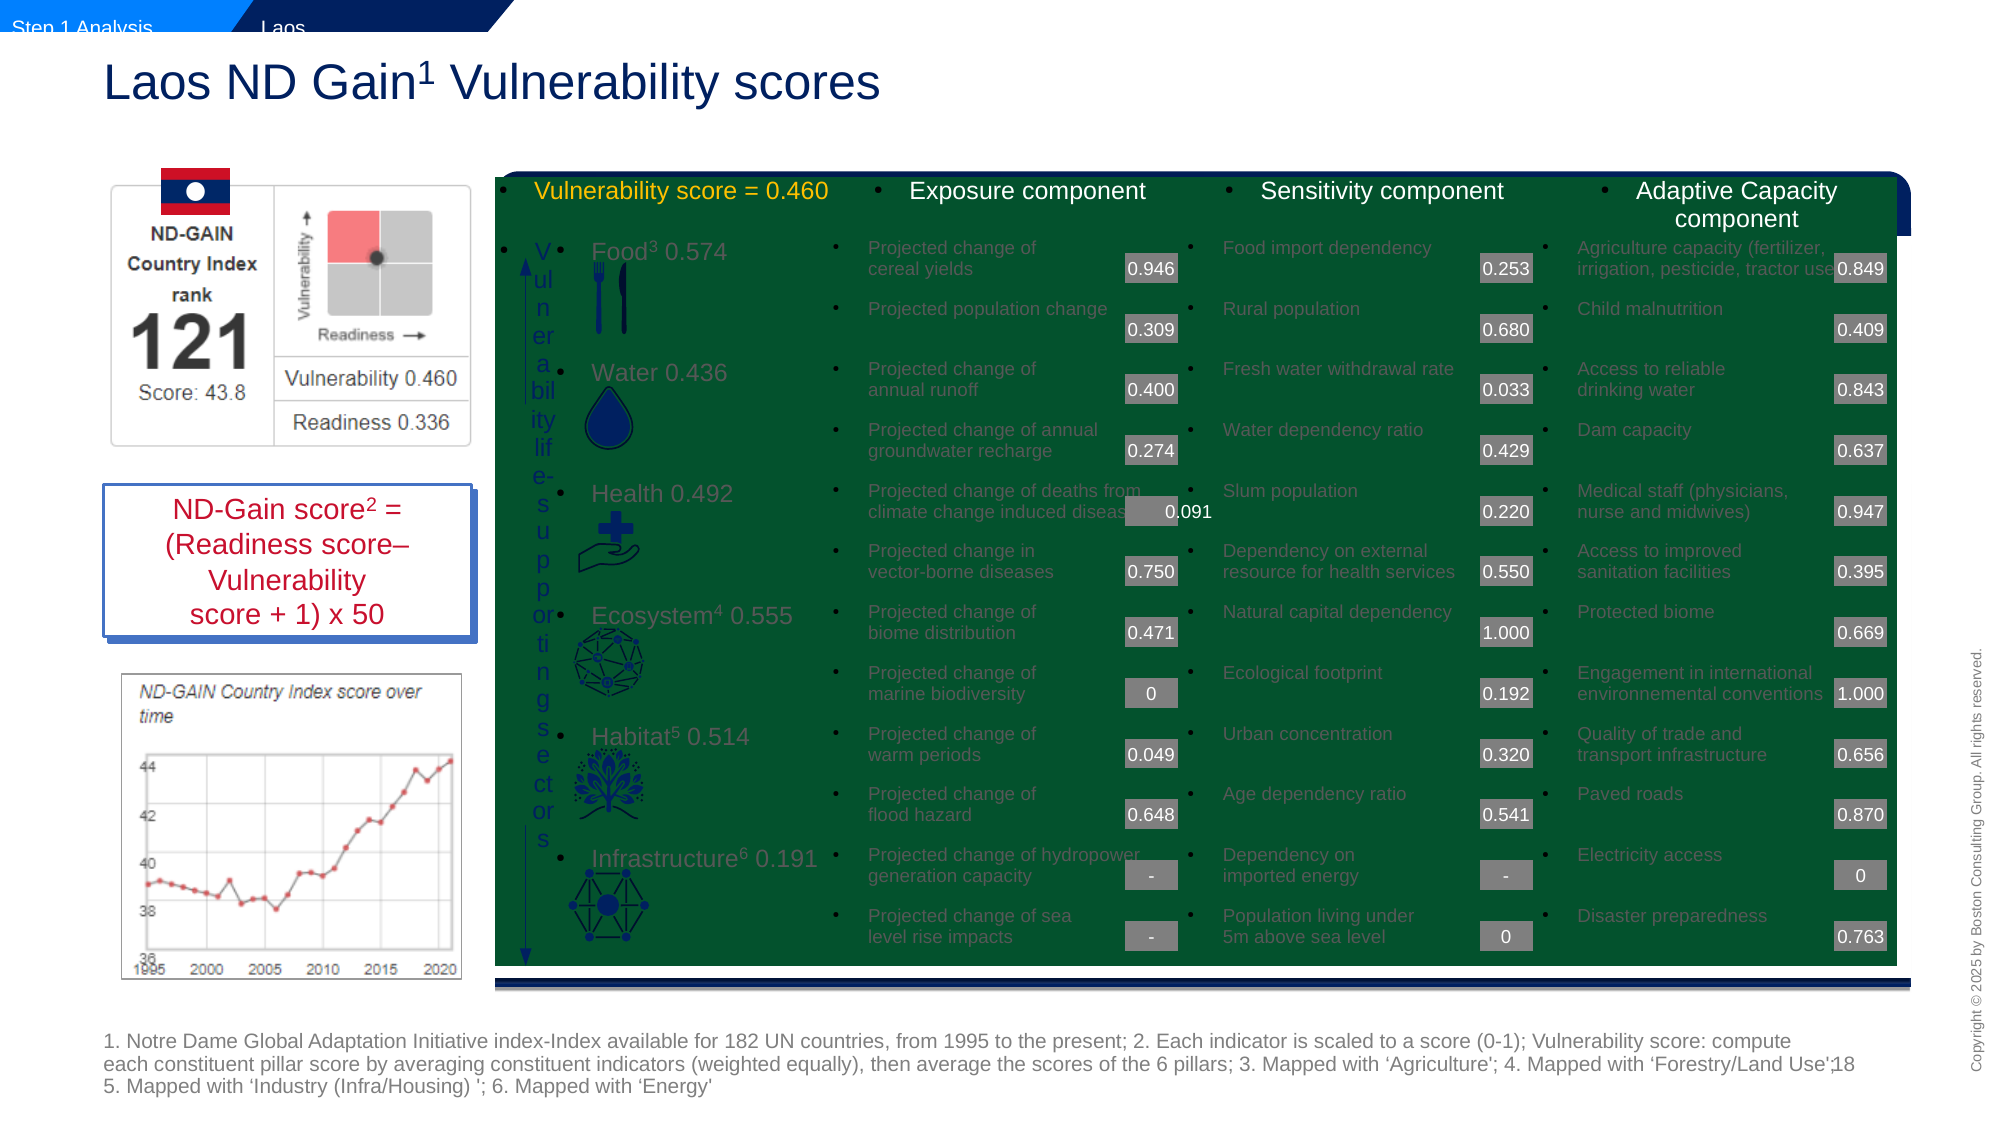

Step 1 Analysis
Laos
# Laos ND Gain1 Vulnerability scores
| Vulnerability score = 0.460 | | Exposure component | Sensitivity component | Adaptive Capacity component |
| --- | --- | --- | --- | --- |
| Vulnerability life-supporting sectors | Food3 0.574 | Projected change of cereal yields | Food import dependency | Agriculture capacity (fertilizer, irrigation, pesticide, tractor use) |
| | | Projected population change | Rural population | Child malnutrition |
| | Water 0.436 | Projected change of annual runoff | Fresh water withdrawal rate | Access to reliable drinking water |
| | | Projected change of annual groundwater recharge | Water dependency ratio | Dam capacity |
| | Health 0.492 | Projected change of deaths from climate change induced diseases | Slum population | Medical staff (physicians, nurse and midwives) |
| | | Projected change in vector-borne diseases | Dependency on external resource for health services | Access to improved sanitation facilities |
| | Ecosystem4 0.555 | Projected change of biome distribution | Natural capital dependency | Protected biome |
| | | Projected change of marine biodiversity | Ecological footprint | Engagement in international environnemental conventions |
| | Habitat5 0.514 | Projected change of warm periods | Urban concentration | Quality of trade and transport infrastructure |
| | | Projected change of flood hazard | Age dependency ratio | Paved roads |
| | Infrastructure6 0.191 | Projected change of hydropower generation capacity | Dependency on imported energy | Electricity access |
| | | Projected change of sea level rise impacts | Population living under 5m above sea level | Disaster preparedness |
0.946
0.253
0.849
0.309
0.680
0.409
0.400
0.033
0.843
0.274
0.429
0.637
ND-Gain score2 = (Readiness score–Vulnerability
score + 1) x 50
	0.091
0.220
0.947
0.750
0.550
0.395
0.471
1.000
0.669
0
0.192
1.000
0.049
0.320
0.656
0.648
0.541
0.870
-
-
0
-
0
0.763
1. Notre Dame Global Adaptation Initiative index-Index available for 182 UN countries, from 1995 to the present; 2. Each indicator is scaled to a score (0-1); Vulnerability score: compute each constituent pillar score by averaging constituent indicators (weighted equally), then average the scores of the 6 pillars; 3. Mapped with ‘Agriculture'; 4. Mapped with ‘Forestry/Land Use'; 5. Mapped with ‘Industry (Infra/Housing) '; 6. Mapped with ‘Energy'